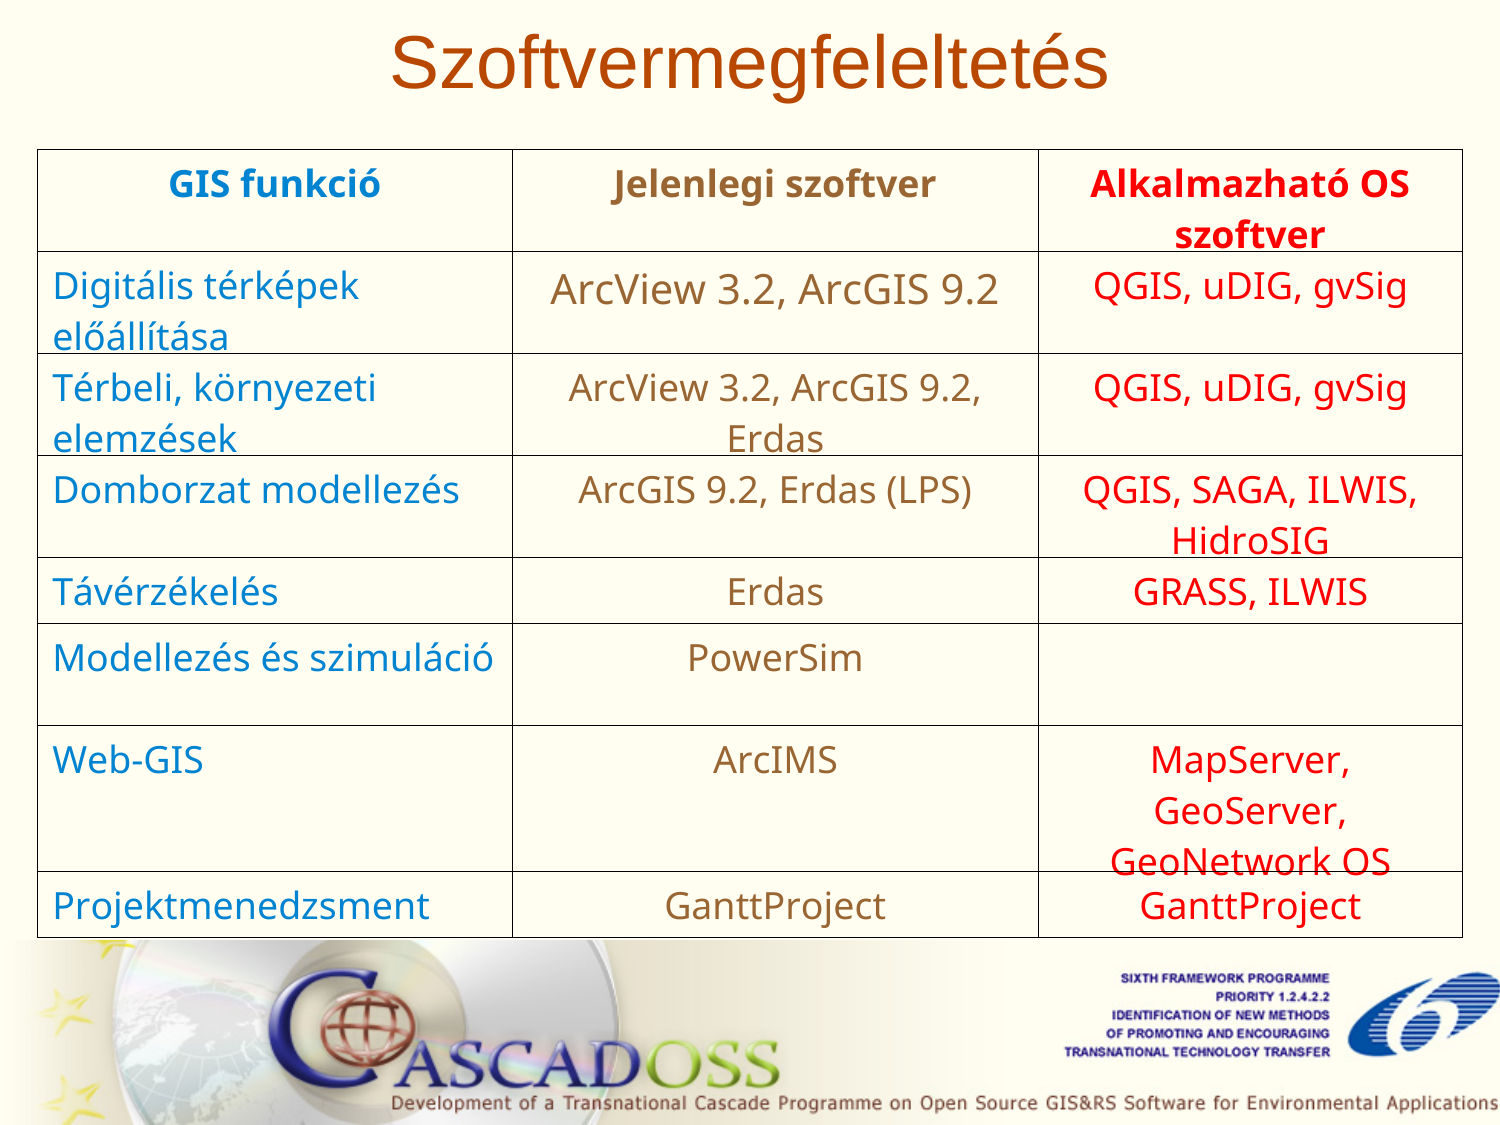

# Szoftvermegfeleltetés
GIS funkció
Jelenlegi szoftver
Alkalmazható OS szoftver
Digitális térképek előállítása
ArcView 3.2, ArcGIS 9.2
QGIS, uDIG, gvSig
Térbeli, környezeti elemzések
ArcView 3.2, ArcGIS 9.2, Erdas
QGIS, uDIG, gvSig
Domborzat modellezés
ArcGIS 9.2, Erdas (LPS)
QGIS, SAGA, ILWIS, HidroSIG
Távérzékelés
Erdas
GRASS, ILWIS
Modellezés és szimuláció
PowerSim
Web-GIS
ArcIMS
MapServer, GeoServer, GeoNetwork OS
Projektmenedzsment
GanttProject
GanttProject